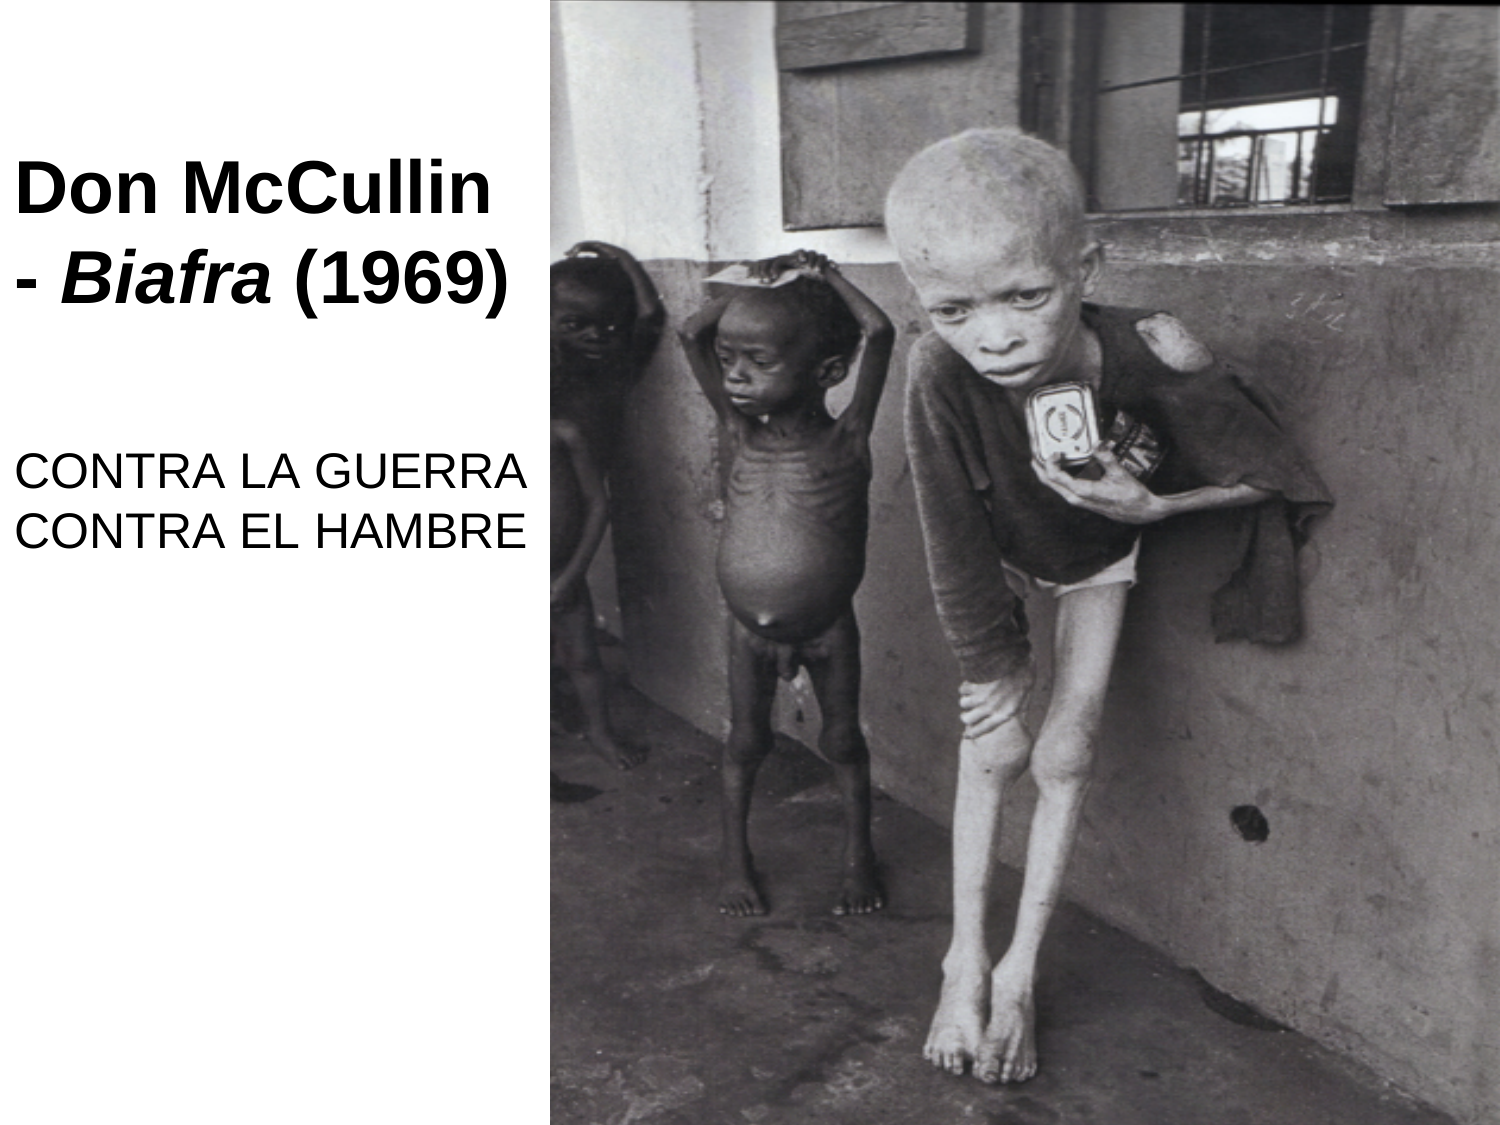

Don McCullin - Biafra (1969)
CONTRA LA GUERRA
CONTRA EL HAMBRE